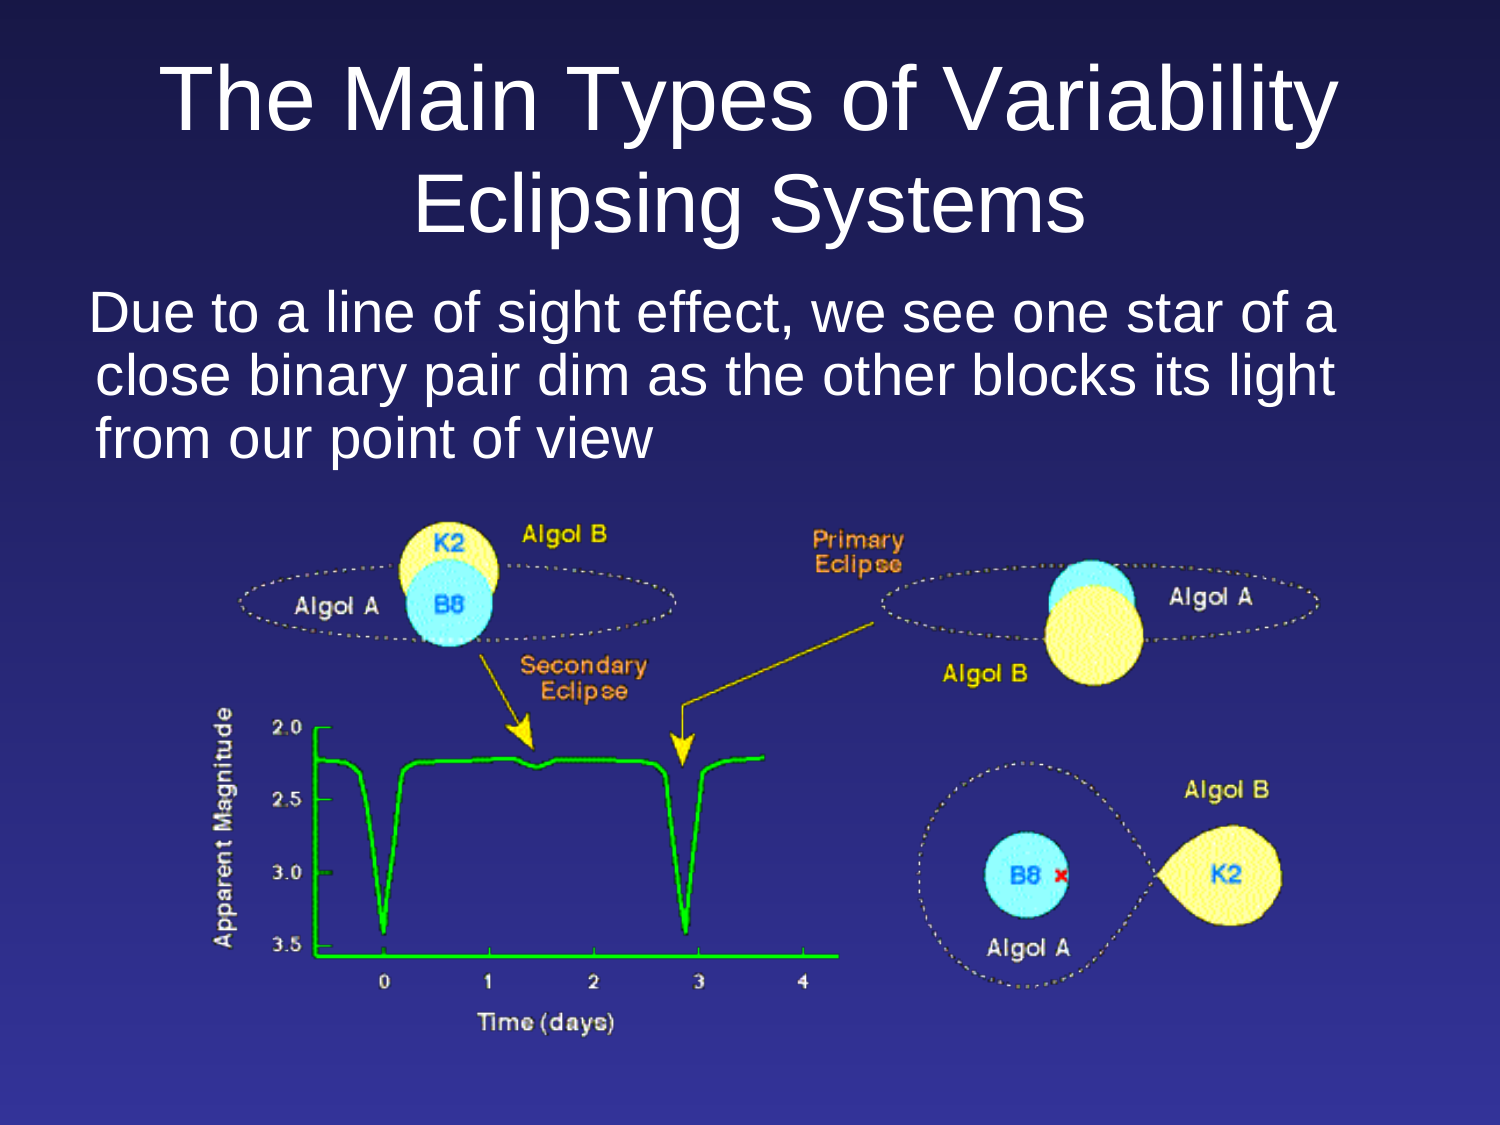

# The Main Types of Variability Eclipsing Systems
 Due to a line of sight effect, we see one star of a close binary pair dim as the other blocks its light from our point of view